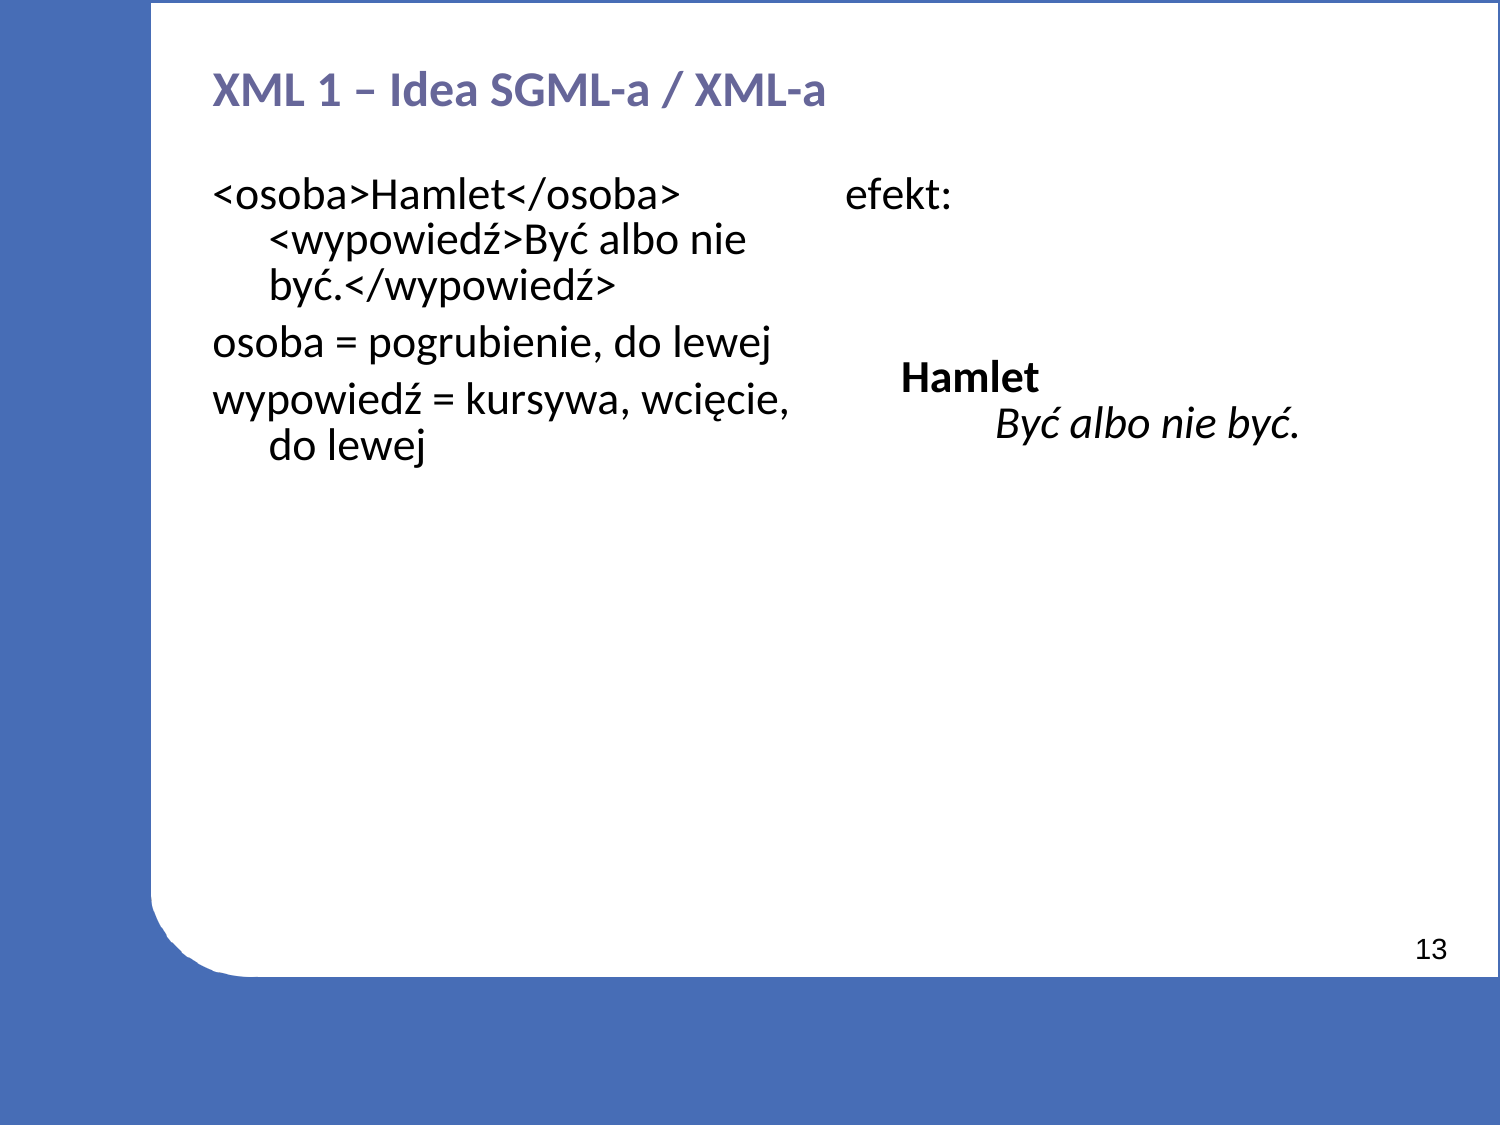

# XML 1 – Idea SGML-a / XML-a
<osoba>Hamlet</osoba>
<wypowiedź>Być albo nie być.</wypowiedź>
osoba = pogrubienie, do lewej
wypowiedź = kursywa, wcięcie, do lewej
efekt:
Hamlet
	Być albo nie być.
13